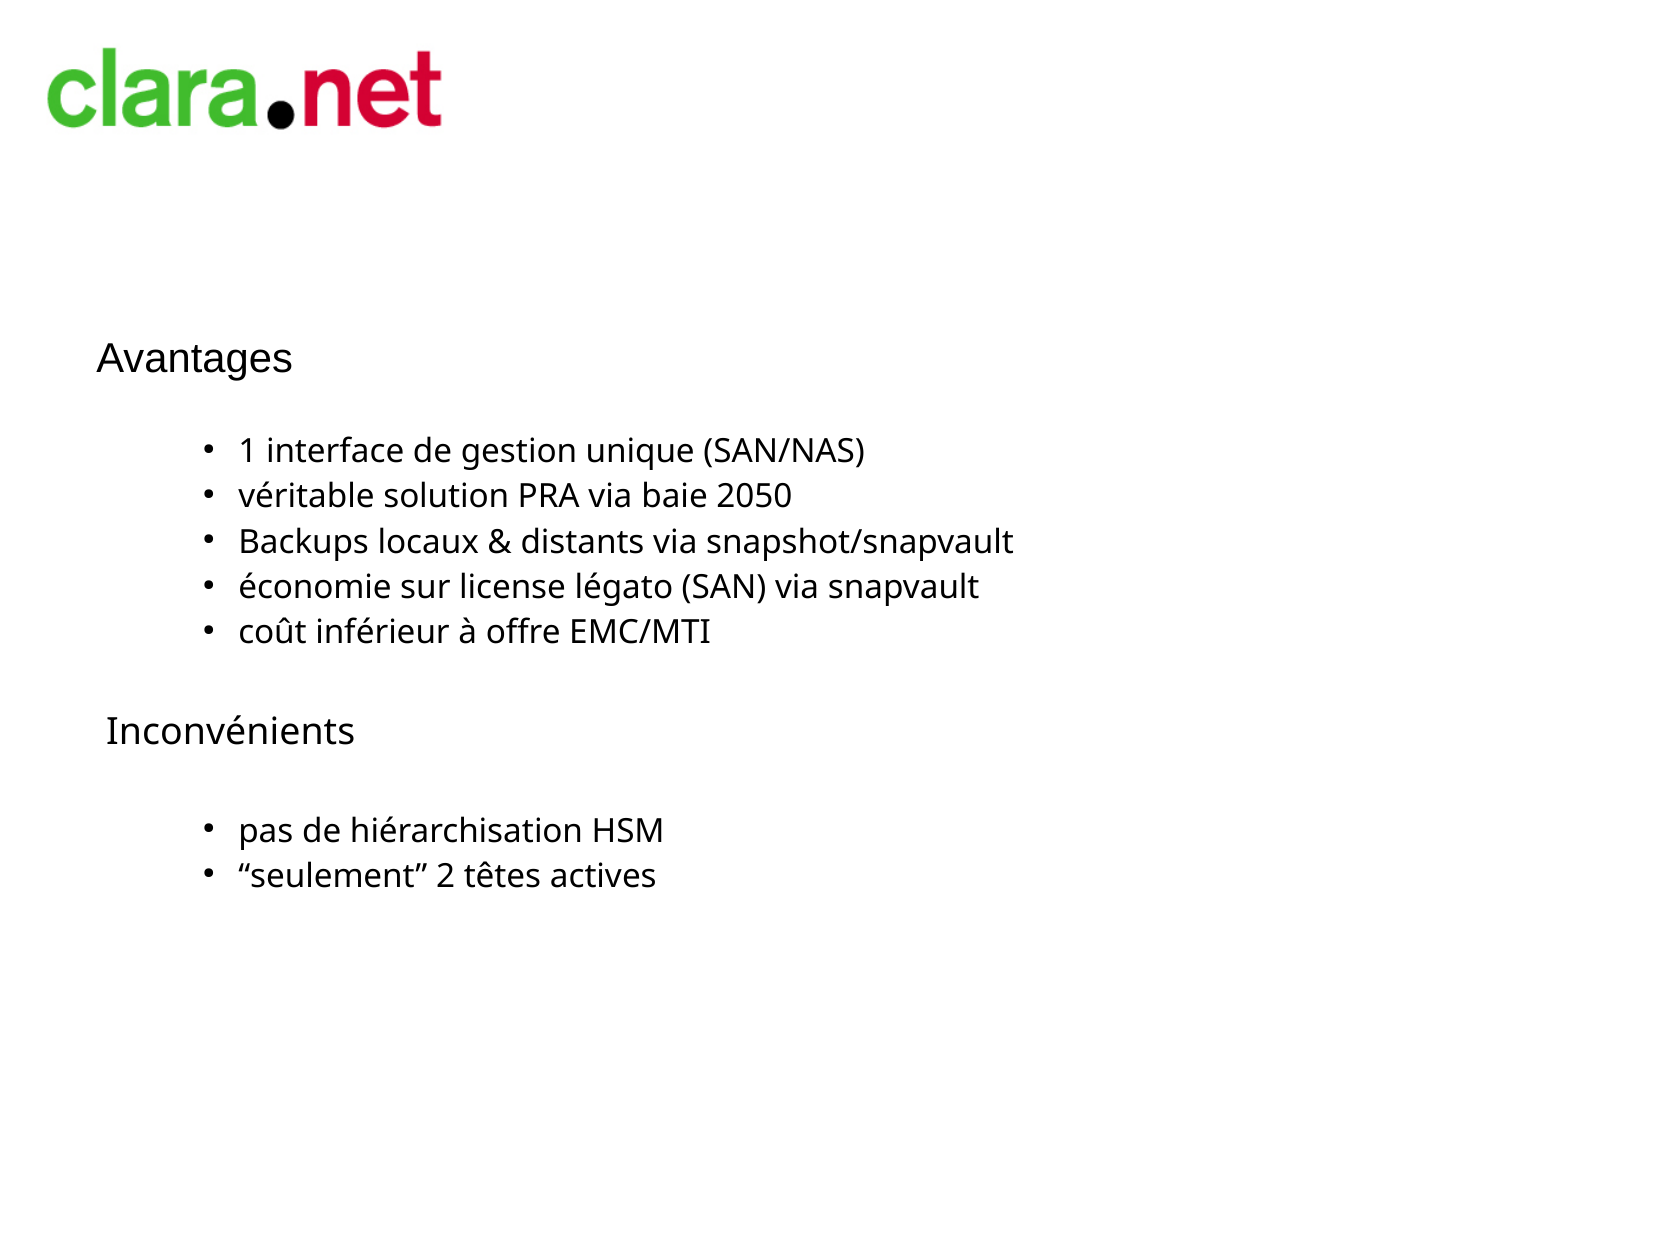

Avantages
1 interface de gestion unique (SAN/NAS)
véritable solution PRA via baie 2050
Backups locaux & distants via snapshot/snapvault
économie sur license légato (SAN) via snapvault
coût inférieur à offre EMC/MTI
 Inconvénients
pas de hiérarchisation HSM
“seulement” 2 têtes actives